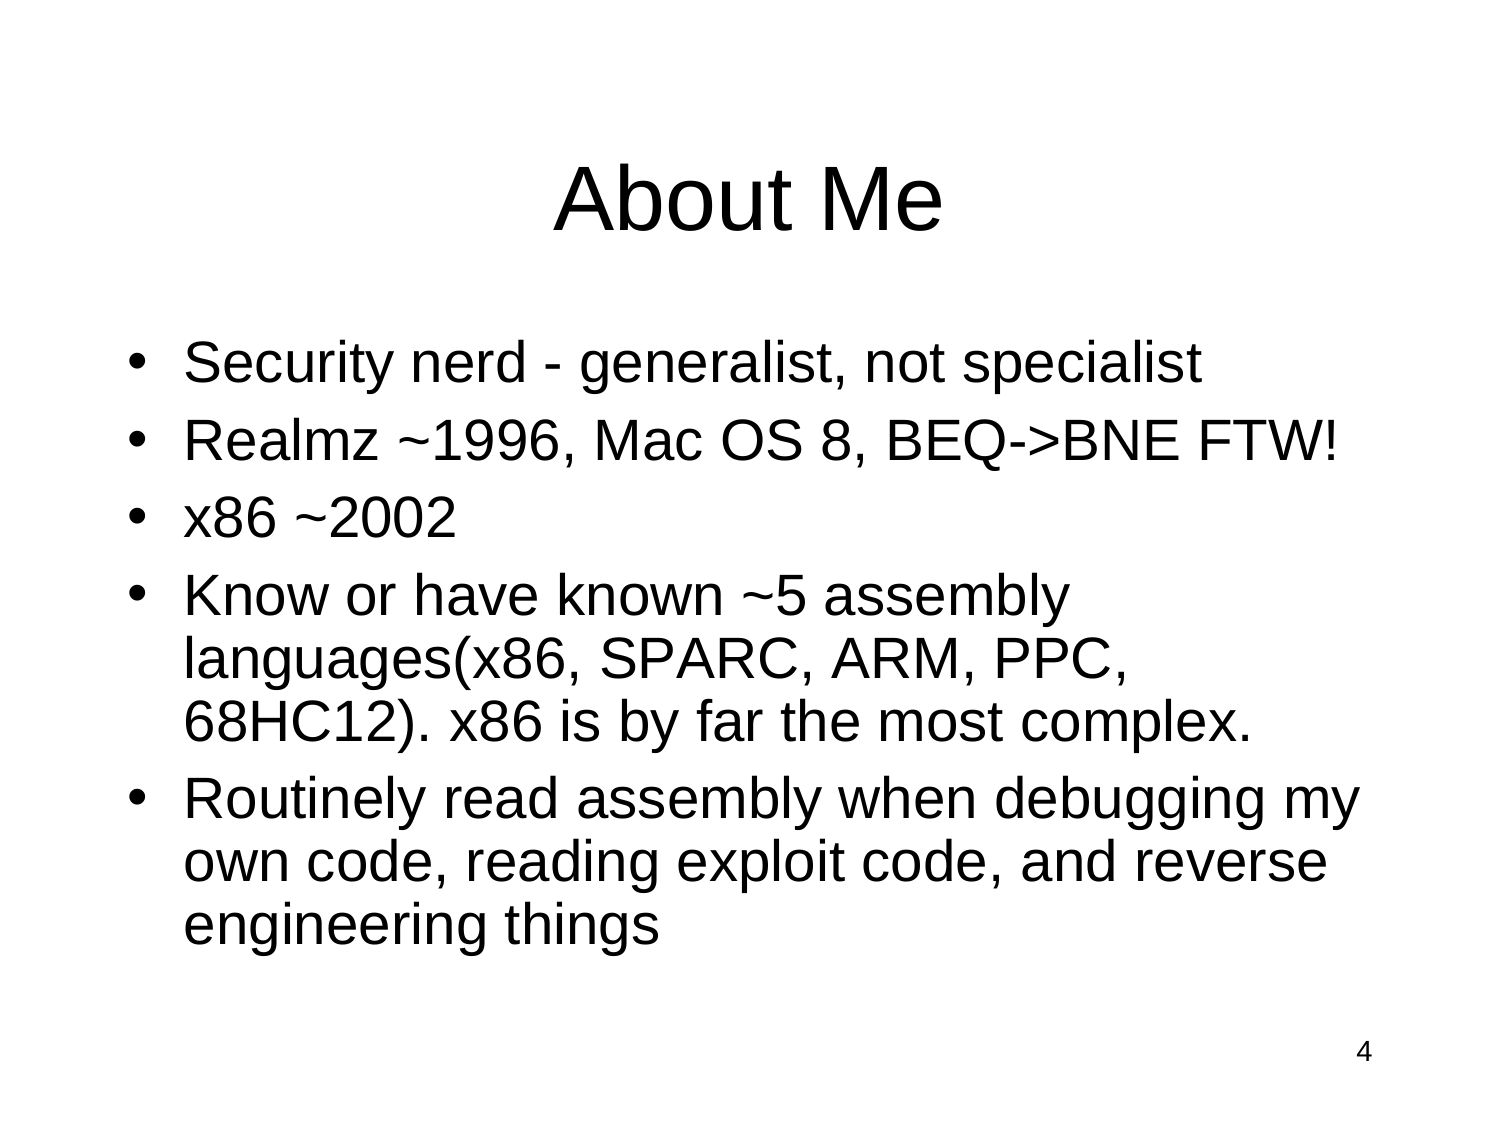

# About Me
Security nerd - generalist, not specialist
Realmz ~1996, Mac OS 8, BEQ->BNE FTW!
x86 ~2002
Know or have known ~5 assembly languages(x86, SPARC, ARM, PPC, 68HC12). x86 is by far the most complex.
Routinely read assembly when debugging my own code, reading exploit code, and reverse engineering things